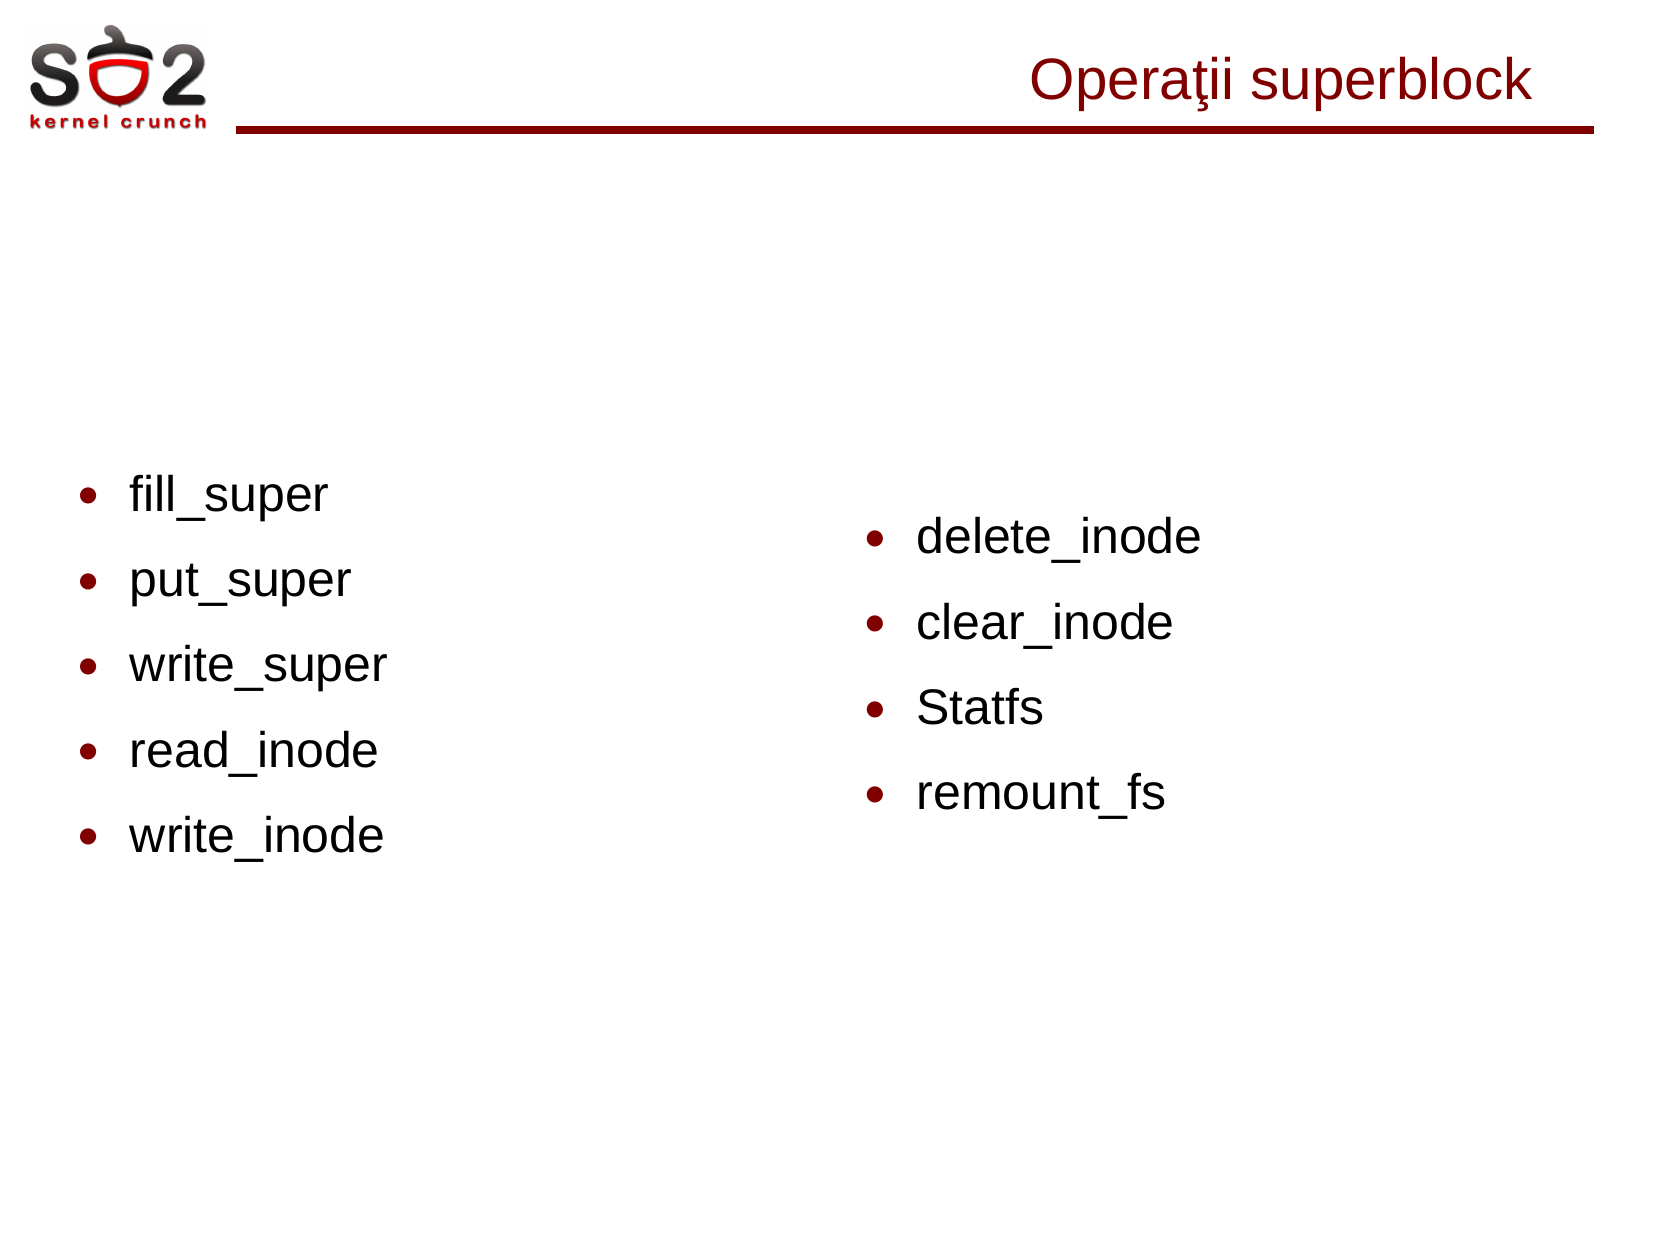

# Operaţii superblock
fill_super
put_super
write_super
read_inode
write_inode
delete_inode
clear_inode
Statfs
remount_fs